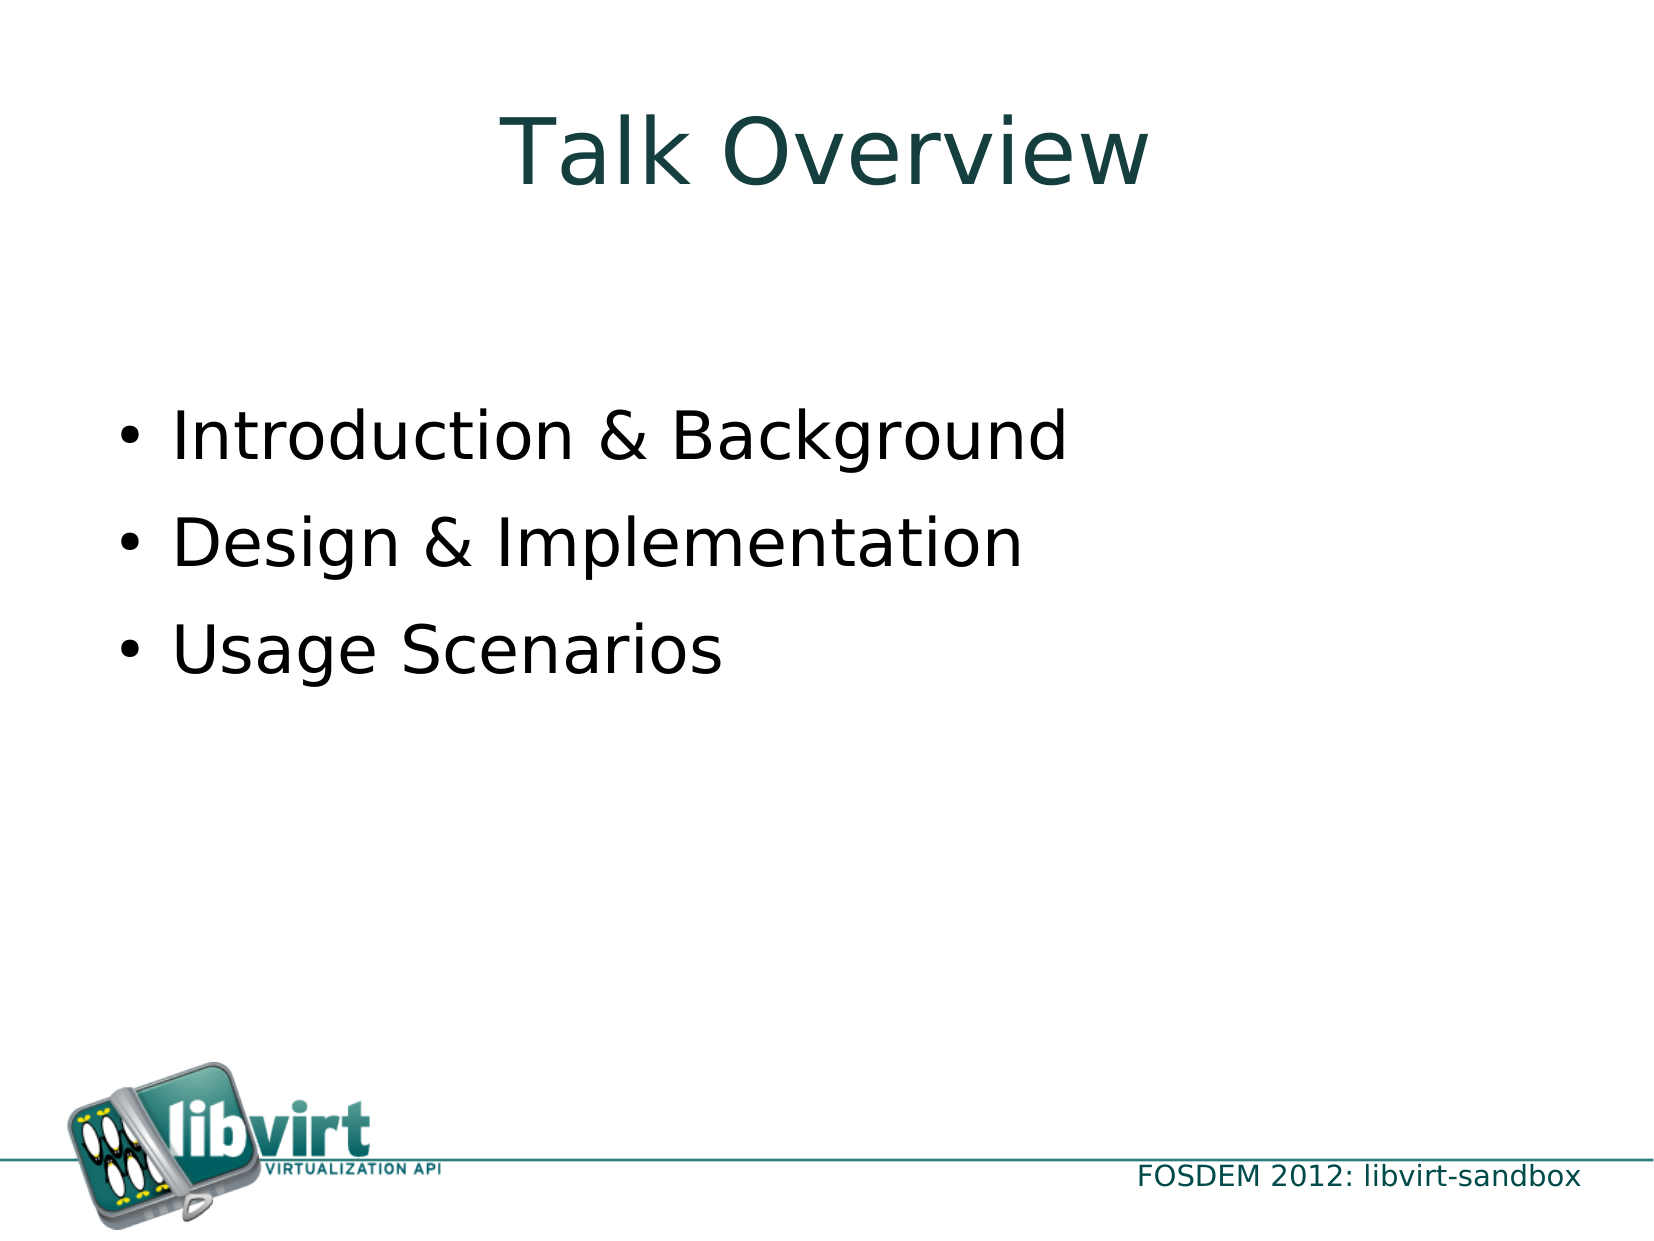

# Talk Overview
Introduction & Background
Design & Implementation
Usage Scenarios
FOSDEM 2012: libvirt-sandbox